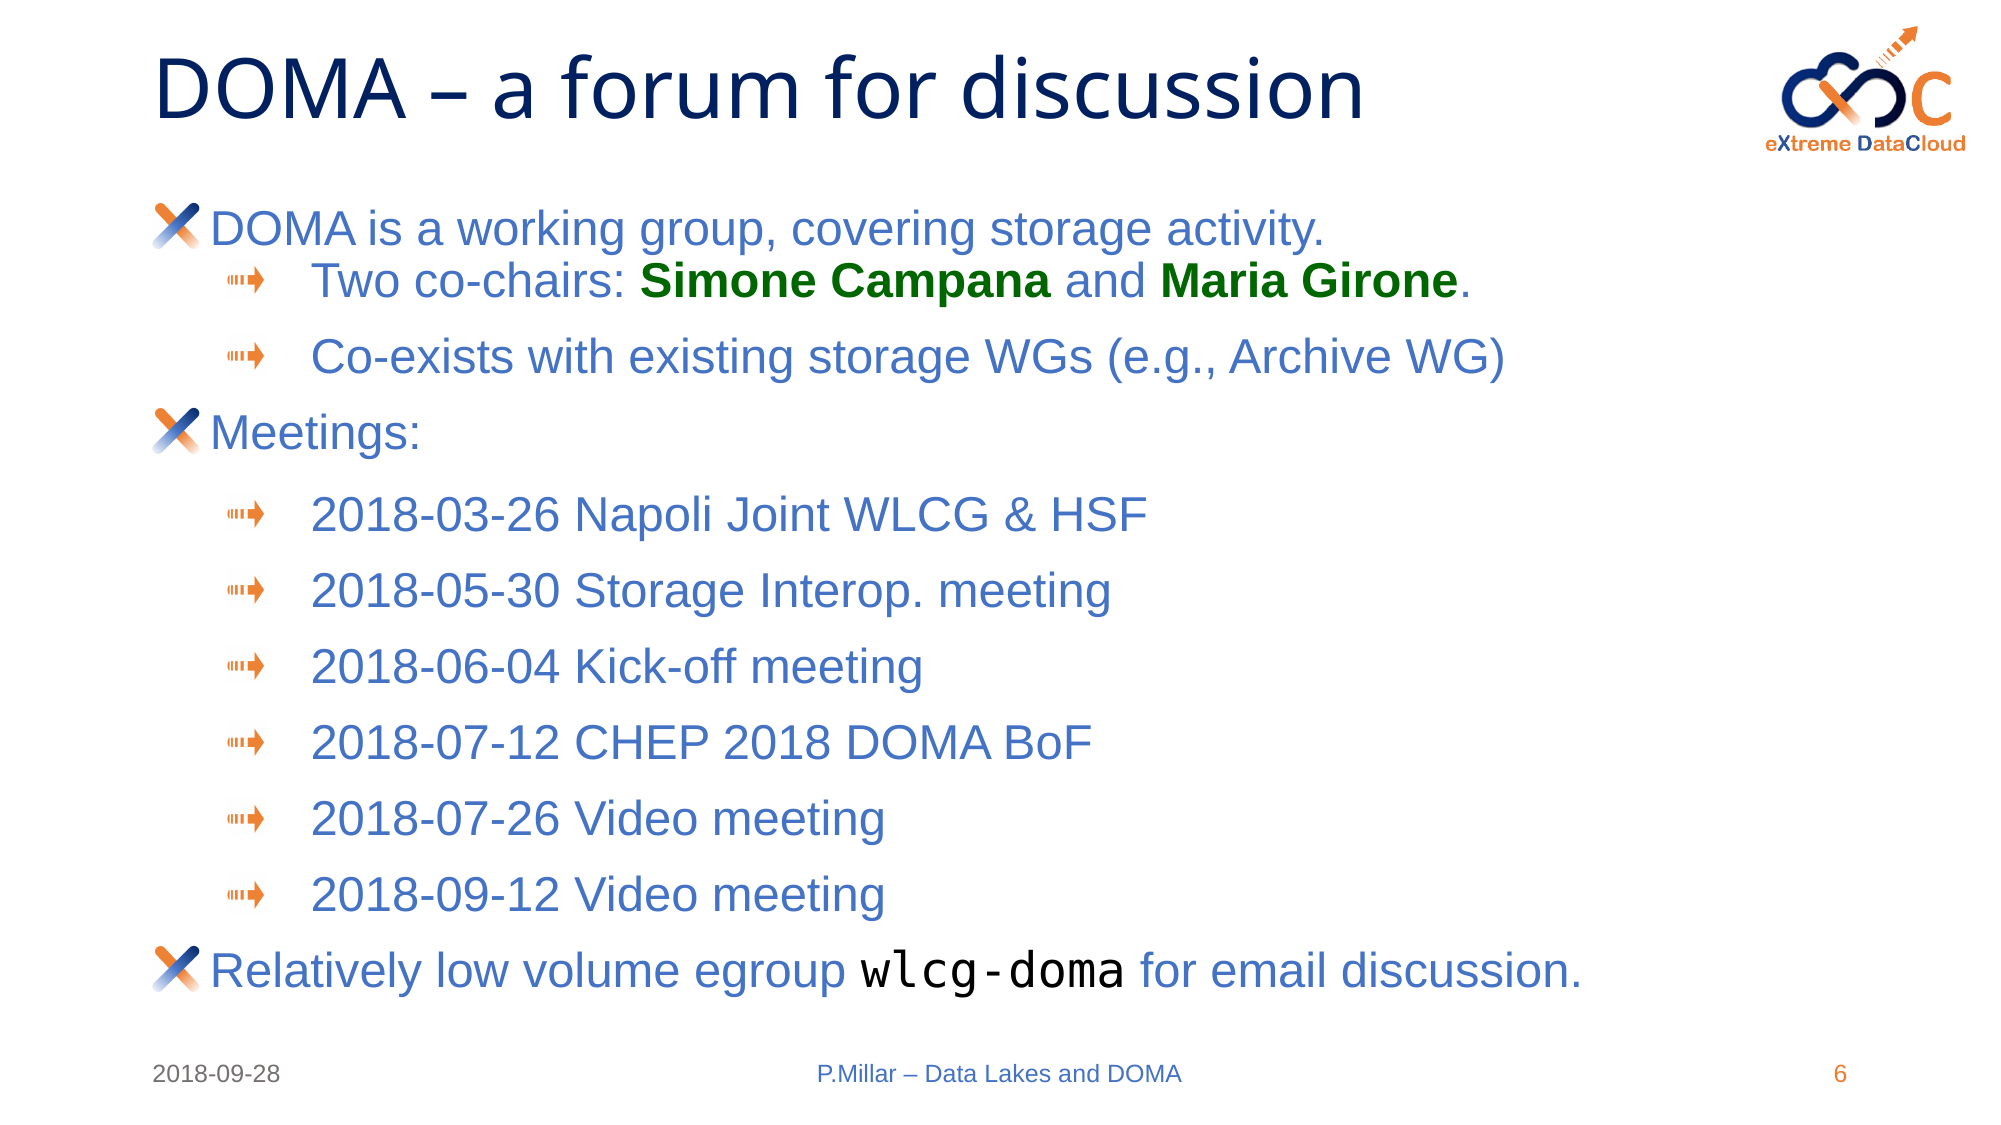

# DOMA – a forum for discussion
DOMA is a working group, covering storage activity.
Two co-chairs: Simone Campana and Maria Girone.
Co-exists with existing storage WGs (e.g., Archive WG)
Meetings:
2018-03-26 Napoli Joint WLCG & HSF
2018-05-30 Storage Interop. meeting
2018-06-04 Kick-off meeting
2018-07-12 CHEP 2018 DOMA BoF
2018-07-26 Video meeting
2018-09-12 Video meeting
Relatively low volume egroup wlcg-doma for email discussion.
2018-09-28
P.Millar – Data Lakes and DOMA